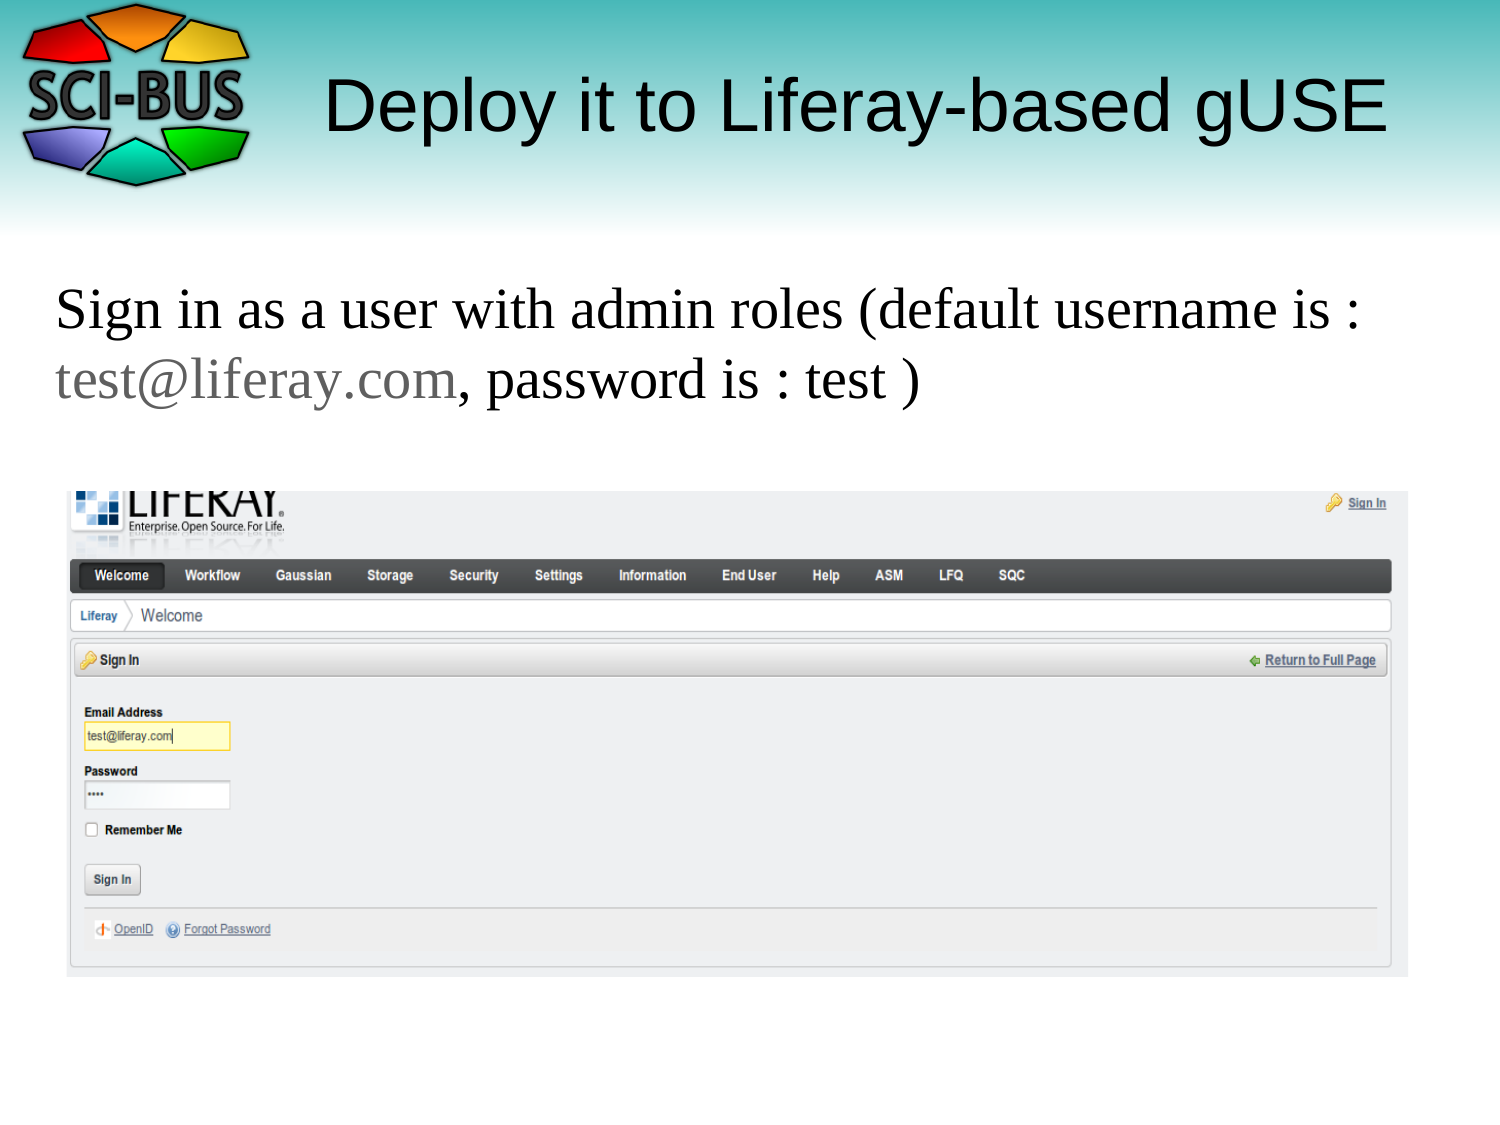

# Deploy it to Liferay-based gUSE
Sign in as a user with admin roles (default username is : test@liferay.com, password is : test )